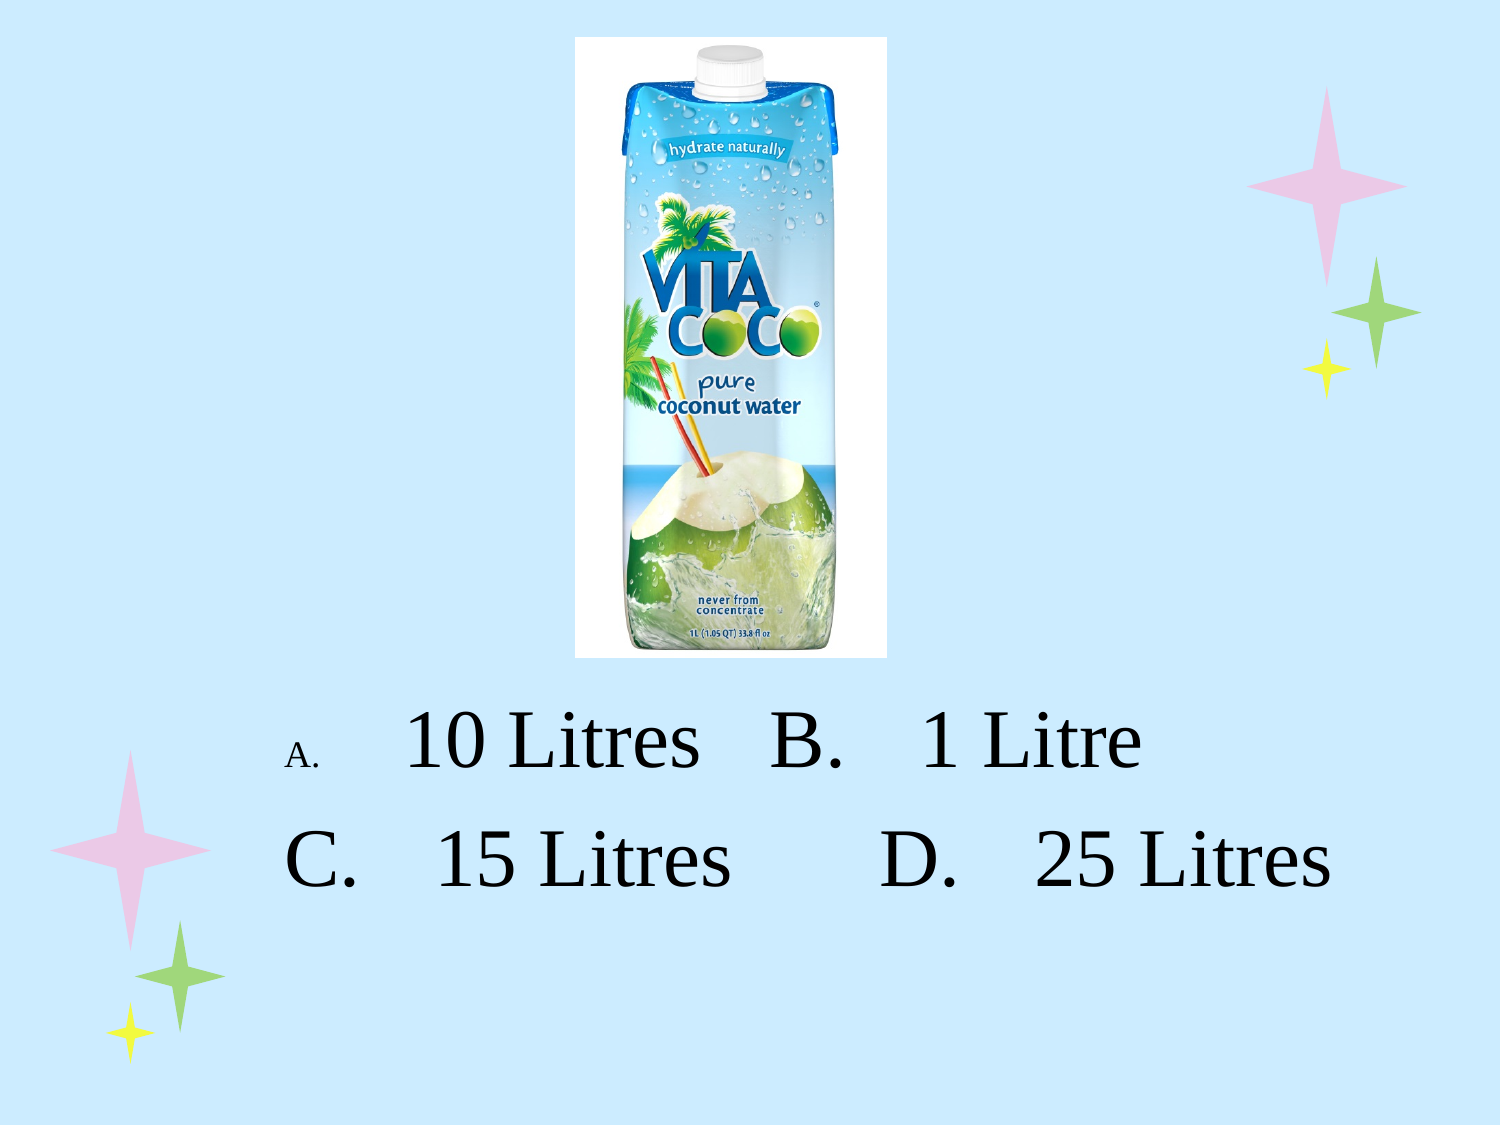

10 Litres	B.	1 Litre
C.	15 Litres	 D.	25 Litres